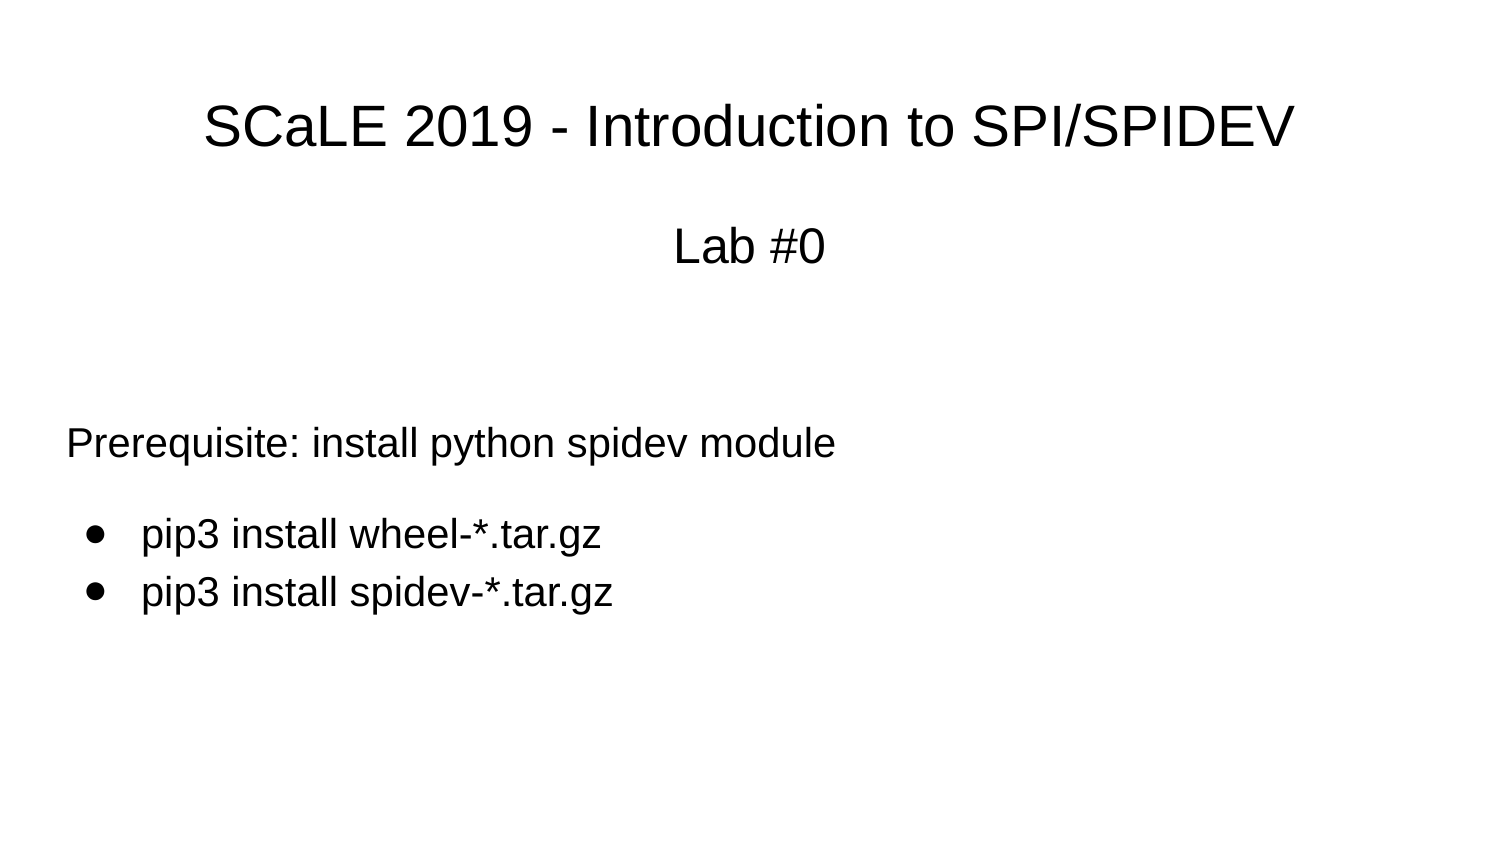

# SCaLE 2019 - Introduction to SPI/SPIDEV
Lab #0
Prerequisite: install python spidev module
pip3 install wheel-*.tar.gz
pip3 install spidev-*.tar.gz